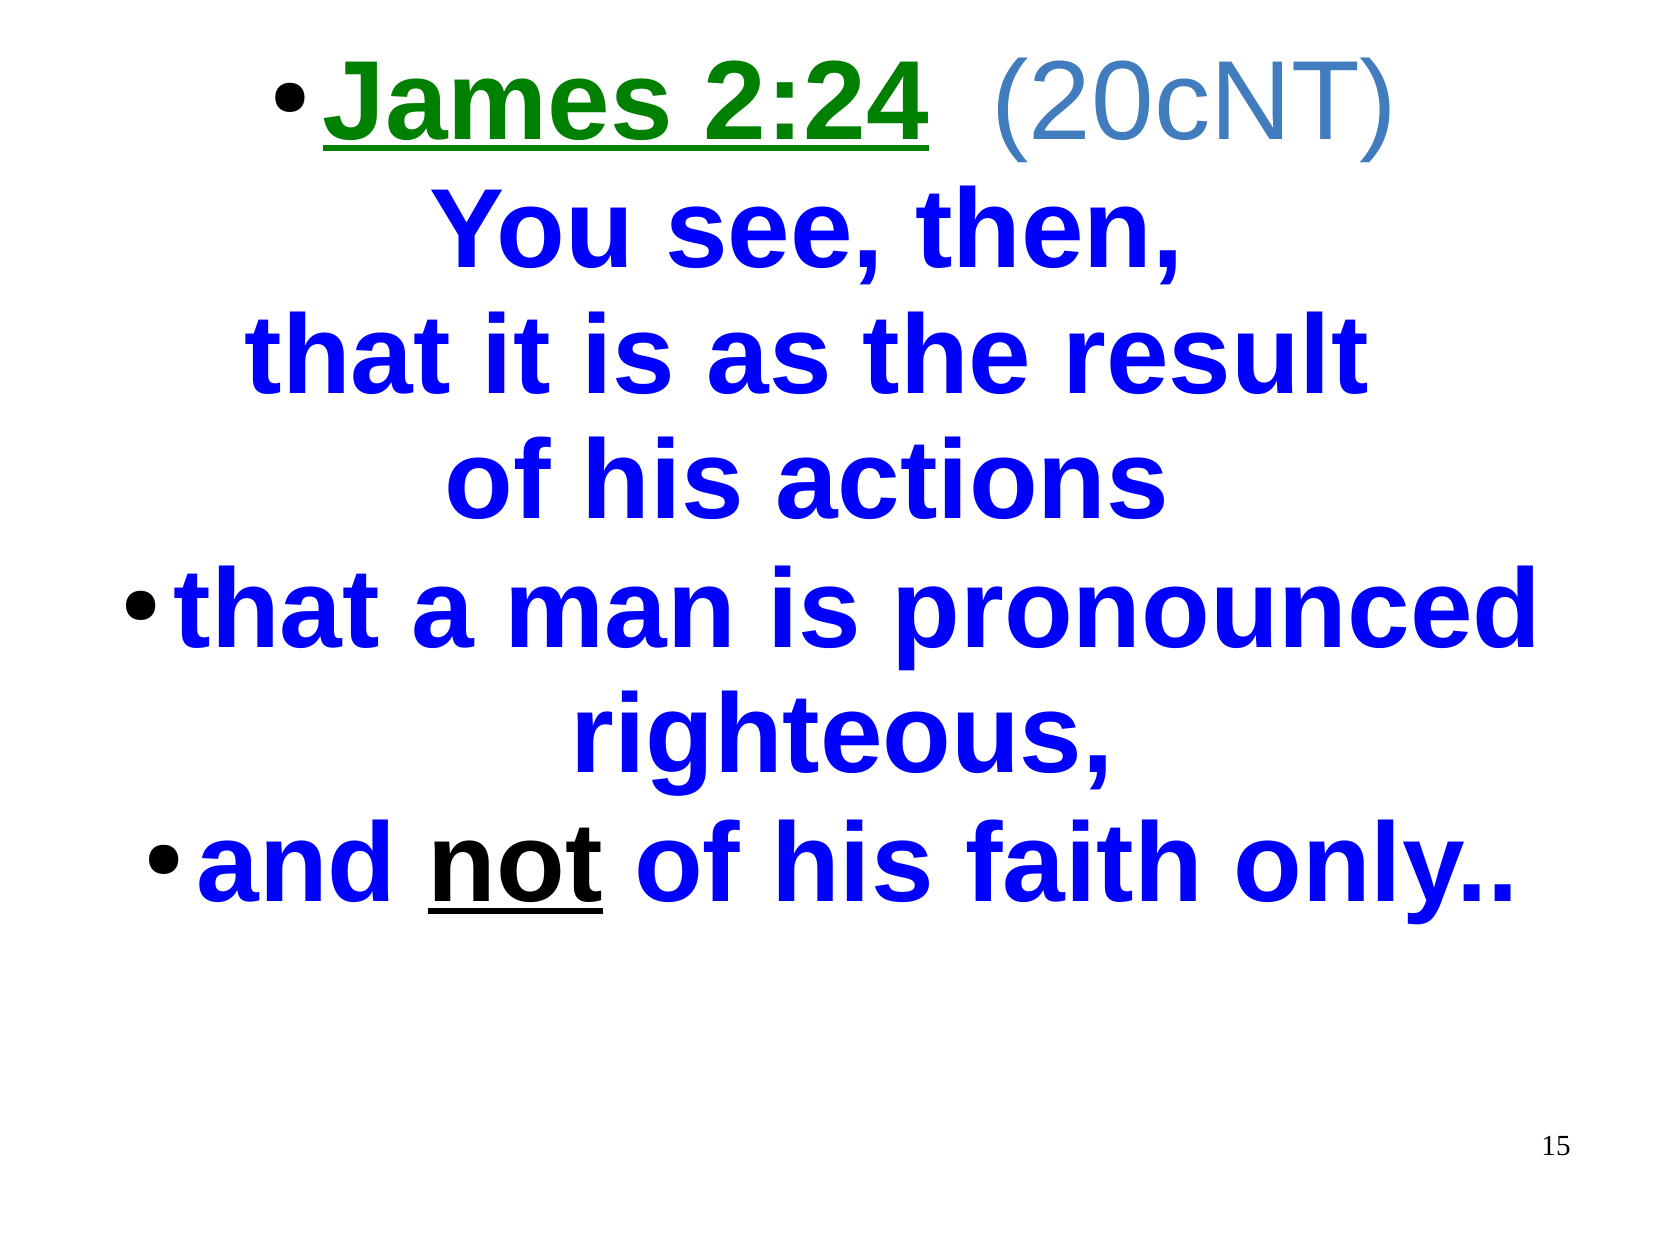

# James 2:24 (20cNT)
You see, then,
that it is as the result
of his actions
that a man is pronounced righteous,
and not of his faith only..
15